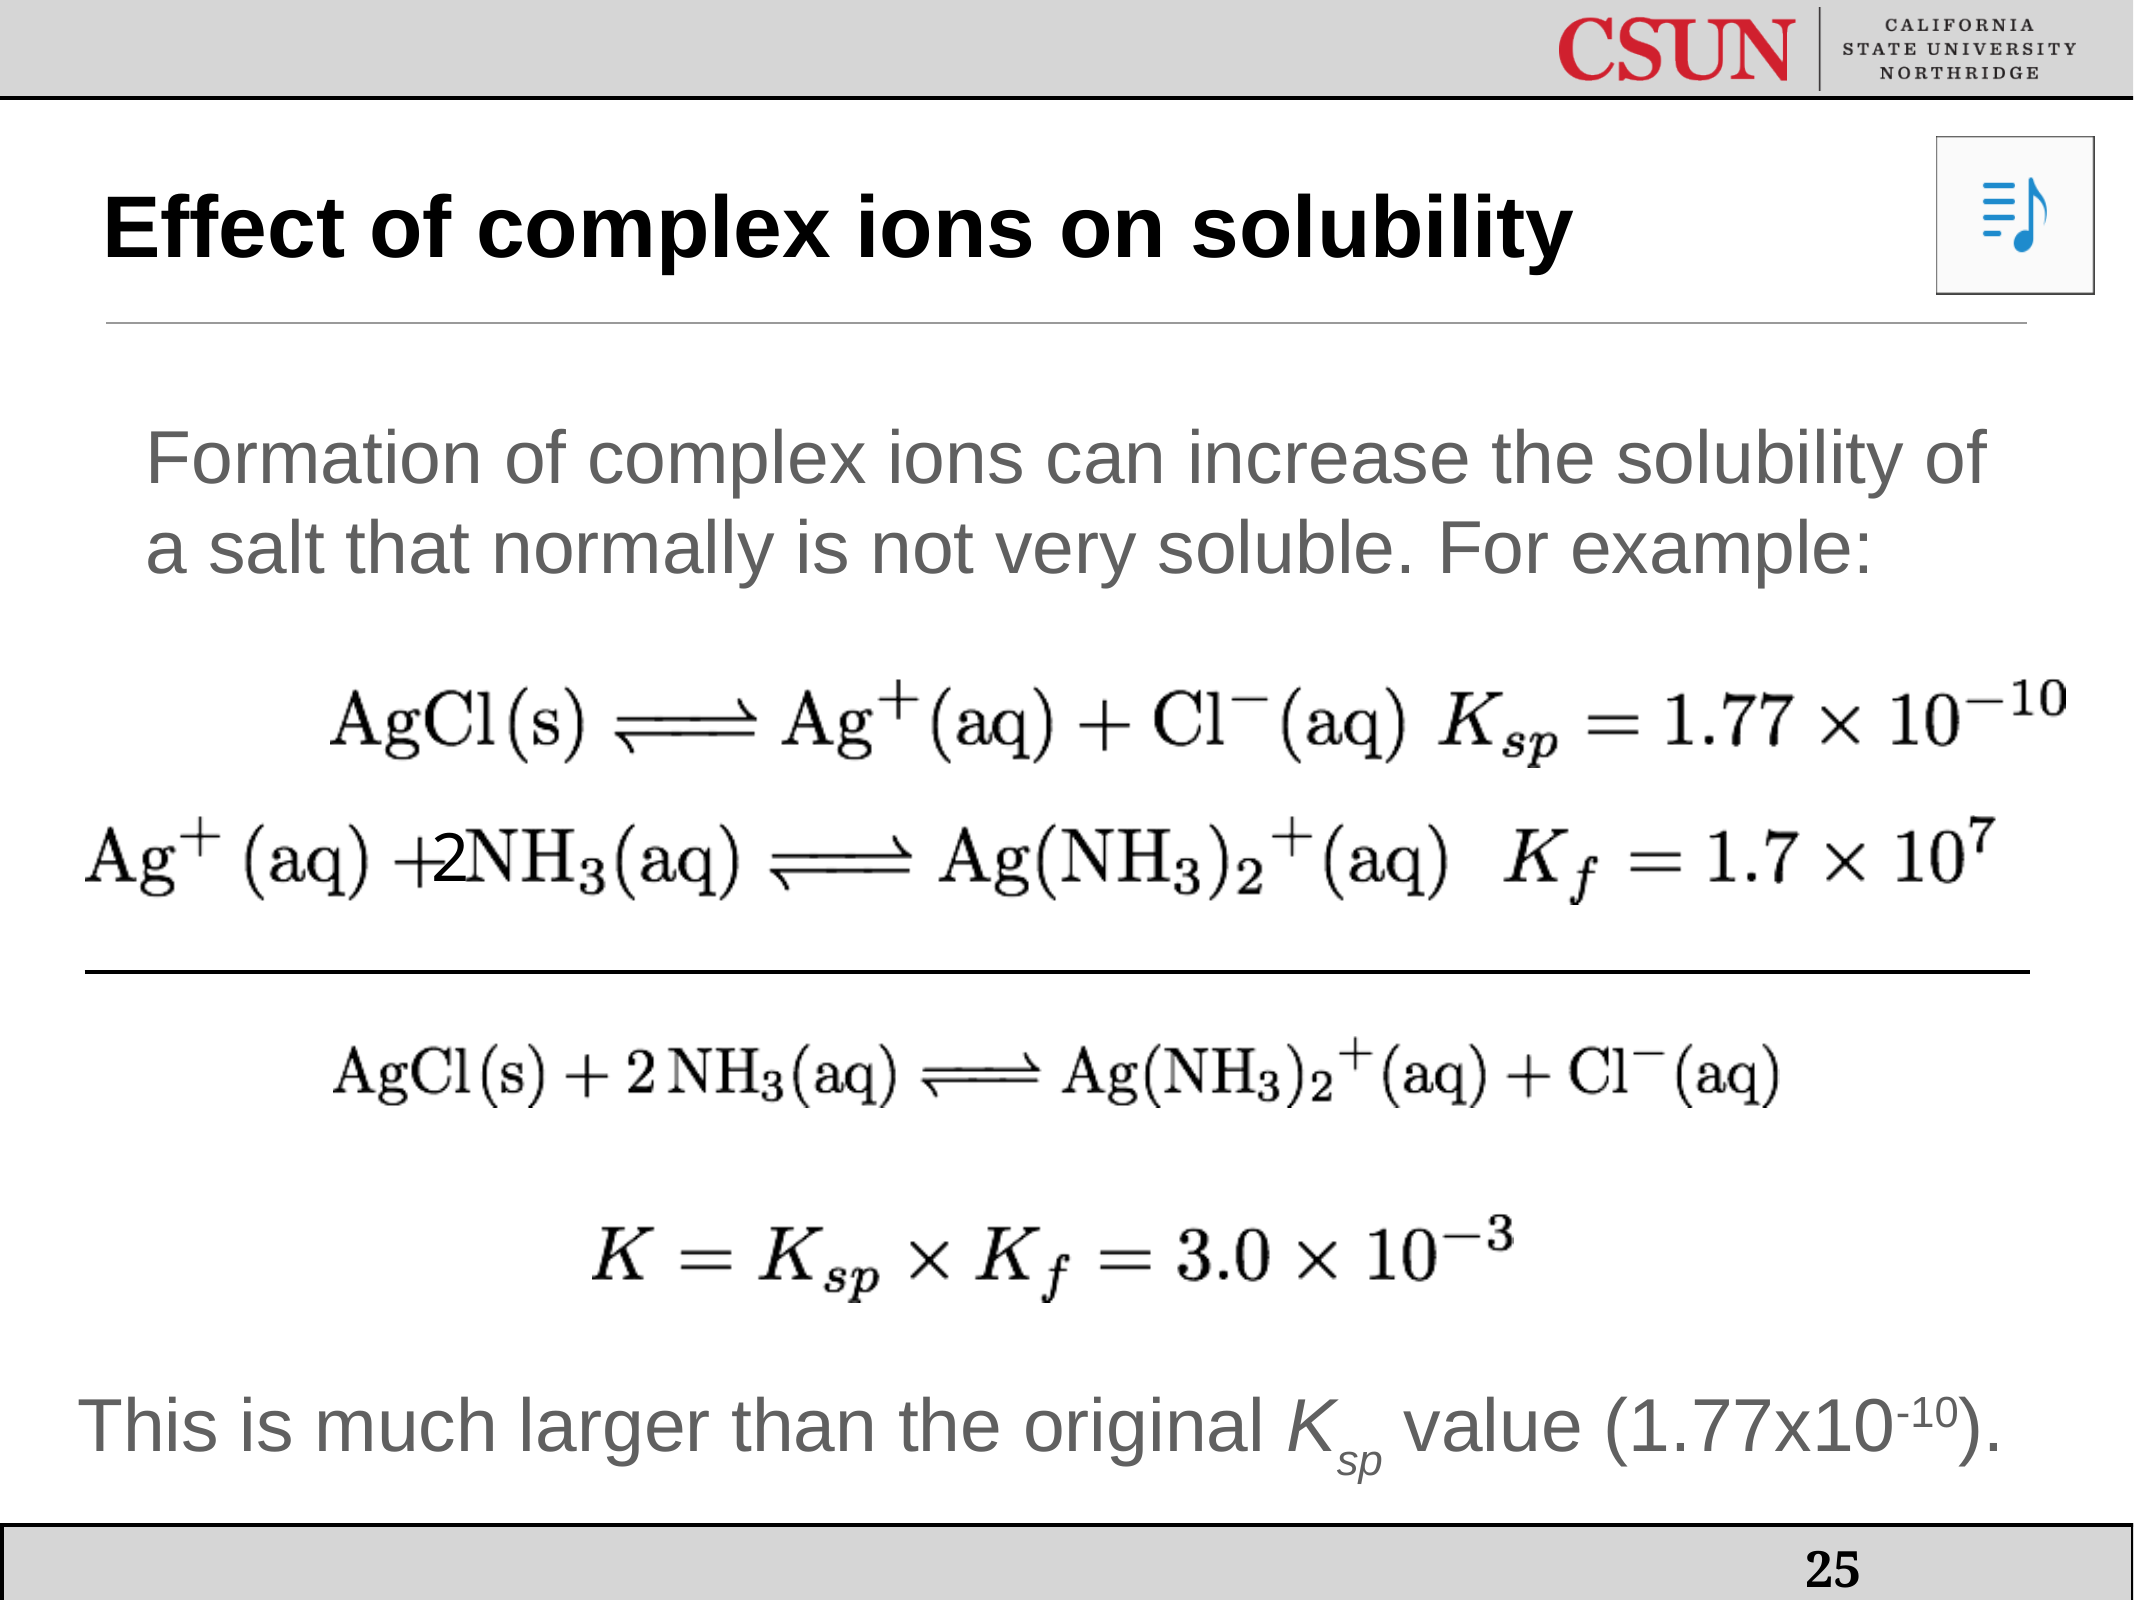

# Effect of complex ions on solubility
Formation of complex ions can increase the solubility of a salt that normally is not very soluble. For example:
2
This is much larger than the original Ksp value (1.77x10-10).
25